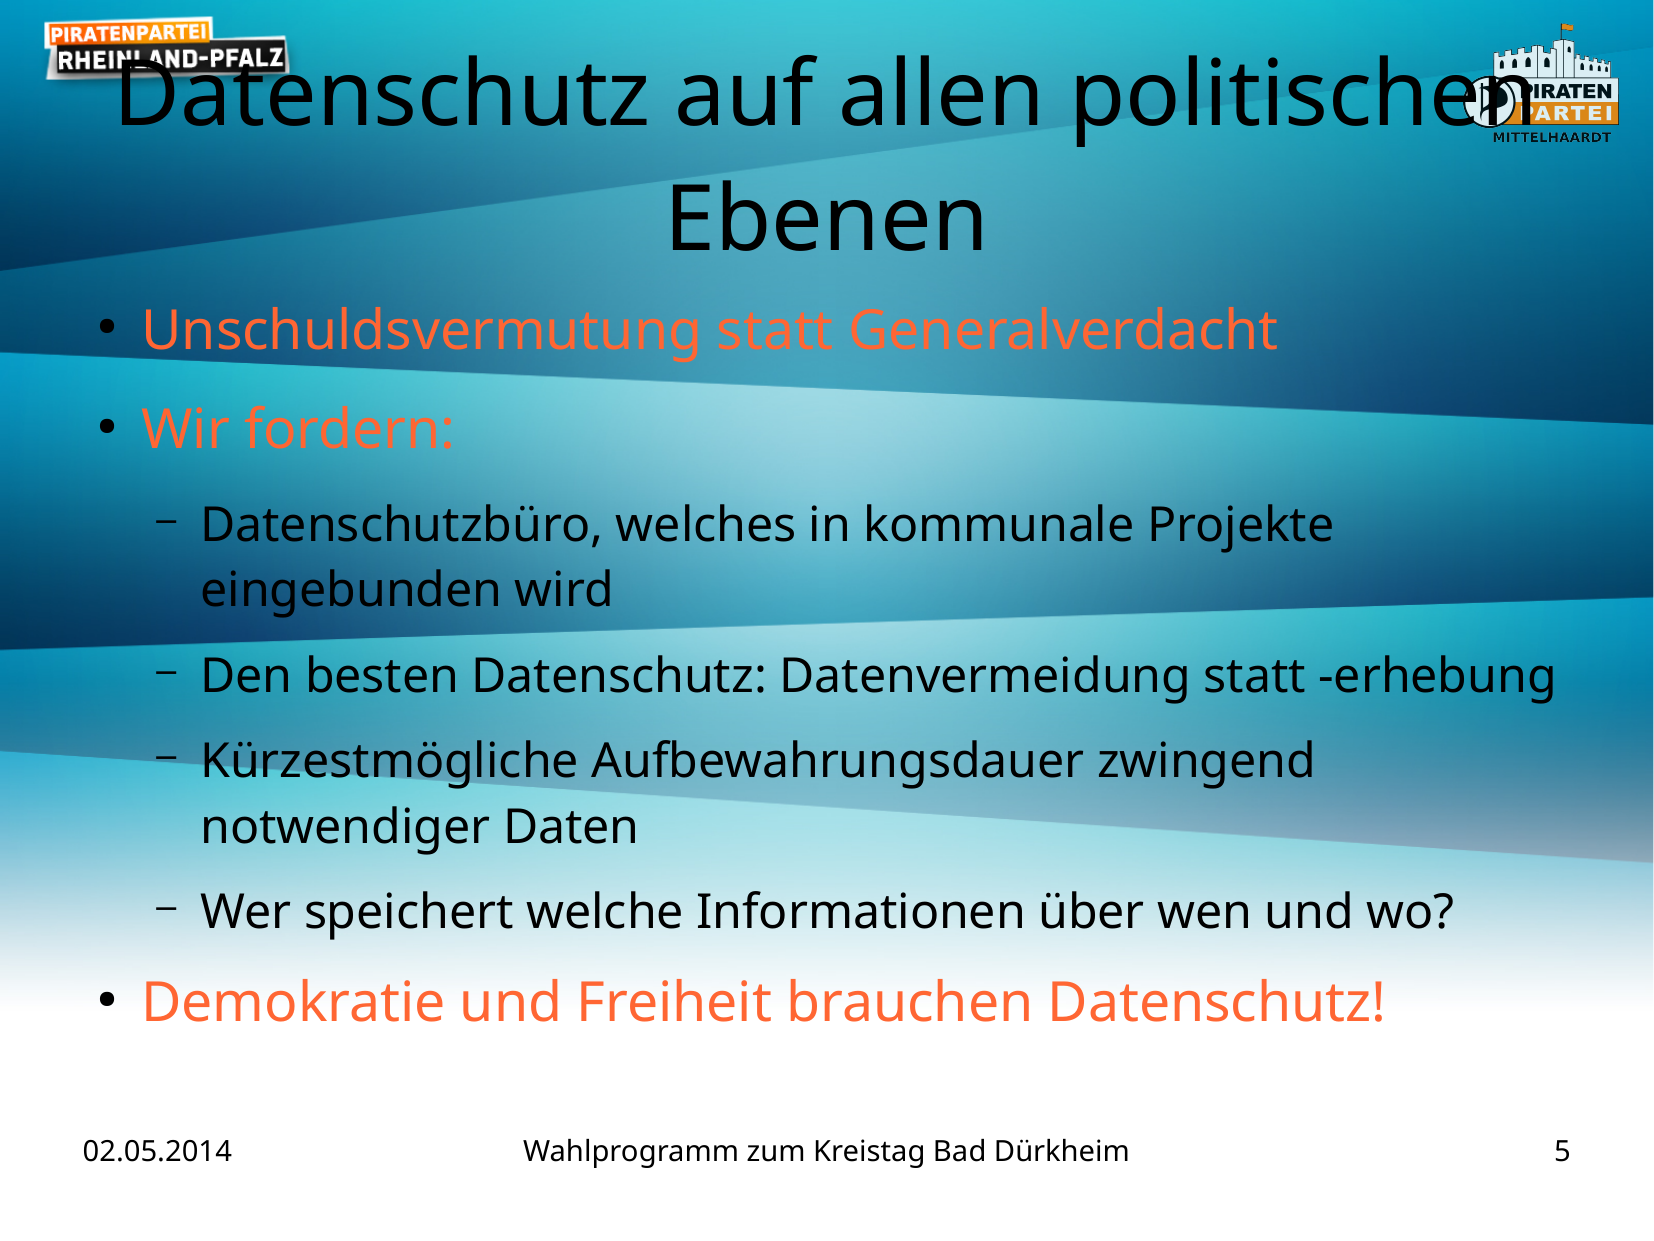

# Datenschutz auf allen politischen Ebenen
Unschuldsvermutung statt Generalverdacht
Wir fordern:
Datenschutzbüro, welches in kommunale Projekte eingebunden wird
Den besten Datenschutz: Datenvermeidung statt -erhebung
Kürzestmögliche Aufbewahrungsdauer zwingend notwendiger Daten
Wer speichert welche Informationen über wen und wo?
Demokratie und Freiheit brauchen Datenschutz!
02.05.2014
Wahlprogramm zum Kreistag Bad Dürkheim
5